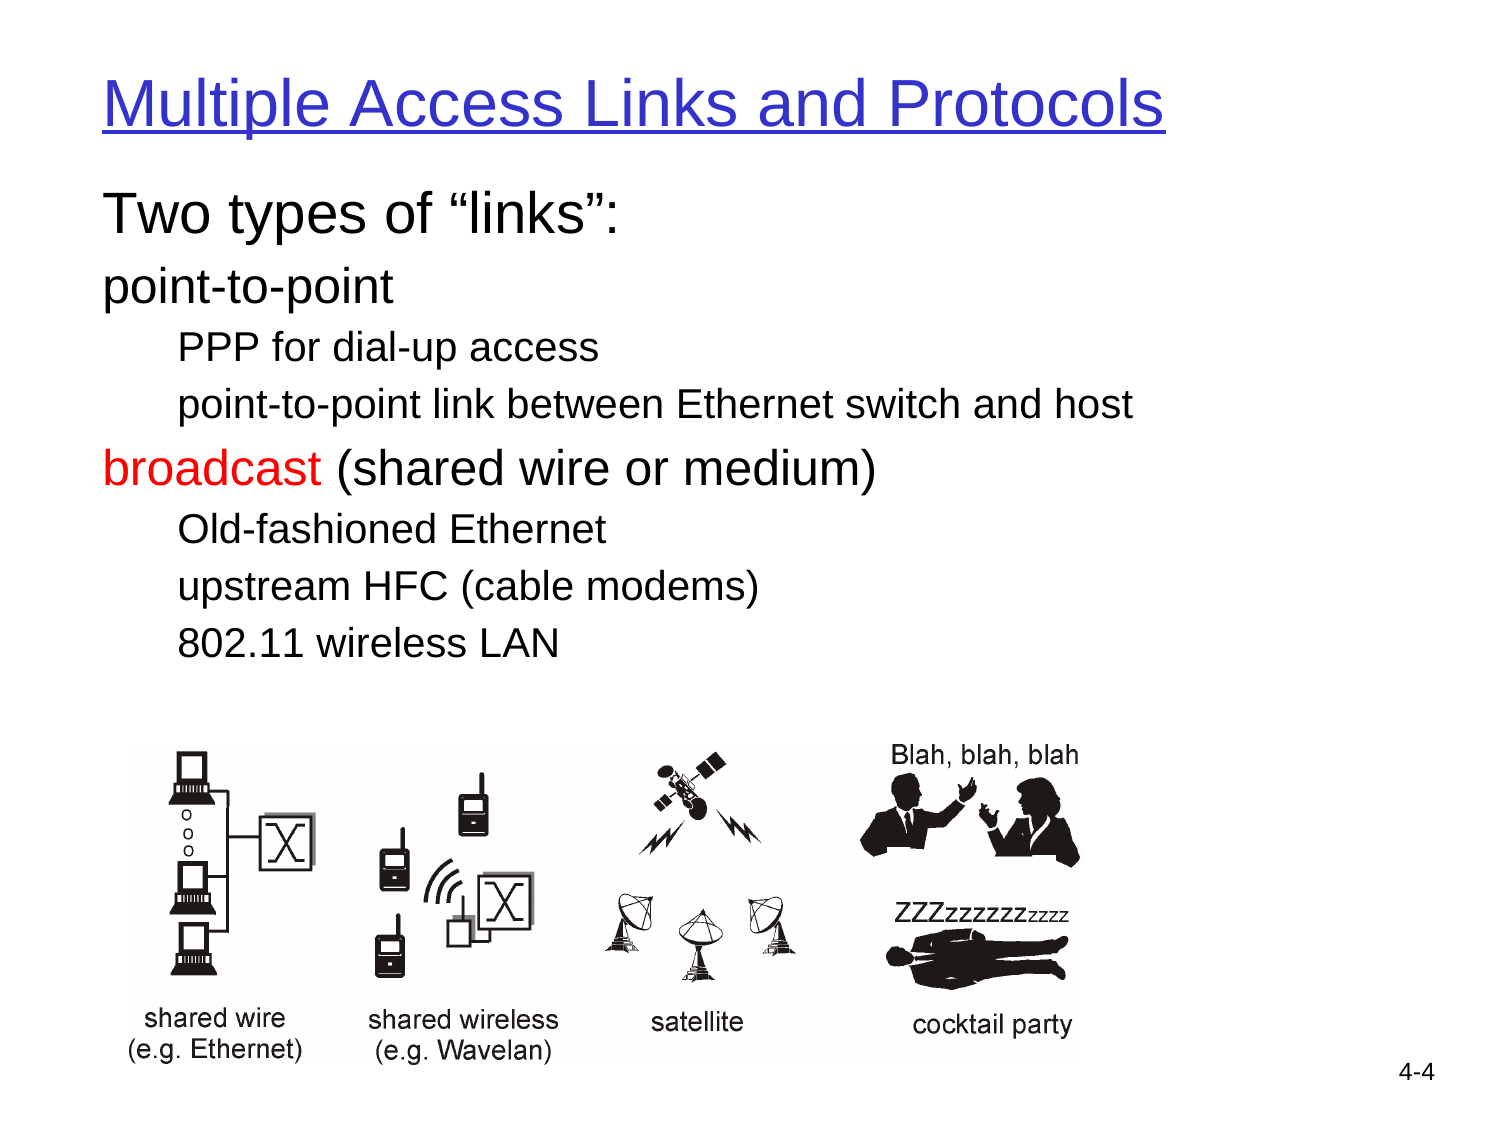

# Multiple Access Links and Protocols
Two types of “links”:
point-to-point
PPP for dial-up access
point-to-point link between Ethernet switch and host
broadcast (shared wire or medium)
Old-fashioned Ethernet
upstream HFC (cable modems)
802.11 wireless LAN
4